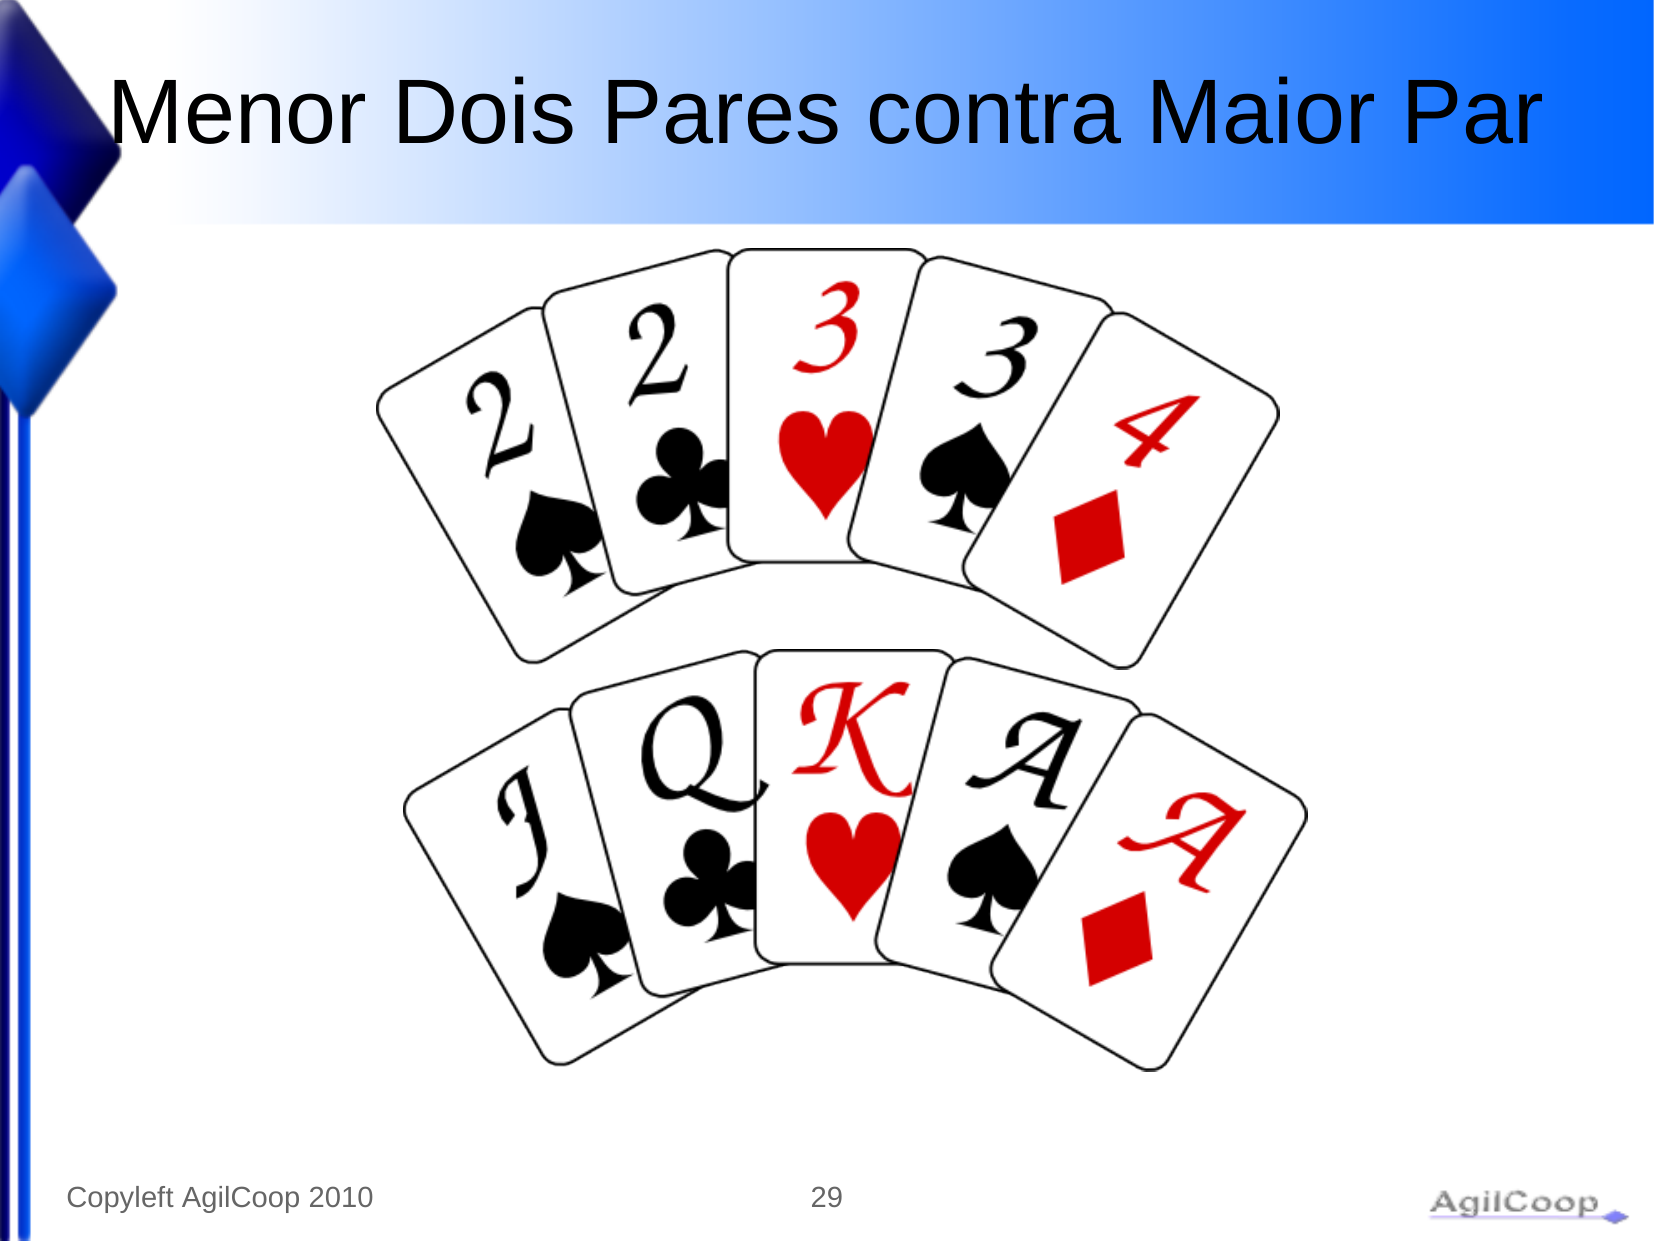

# Menor Dois Pares contra Maior Par
Copyleft AgilCoop 2010
29